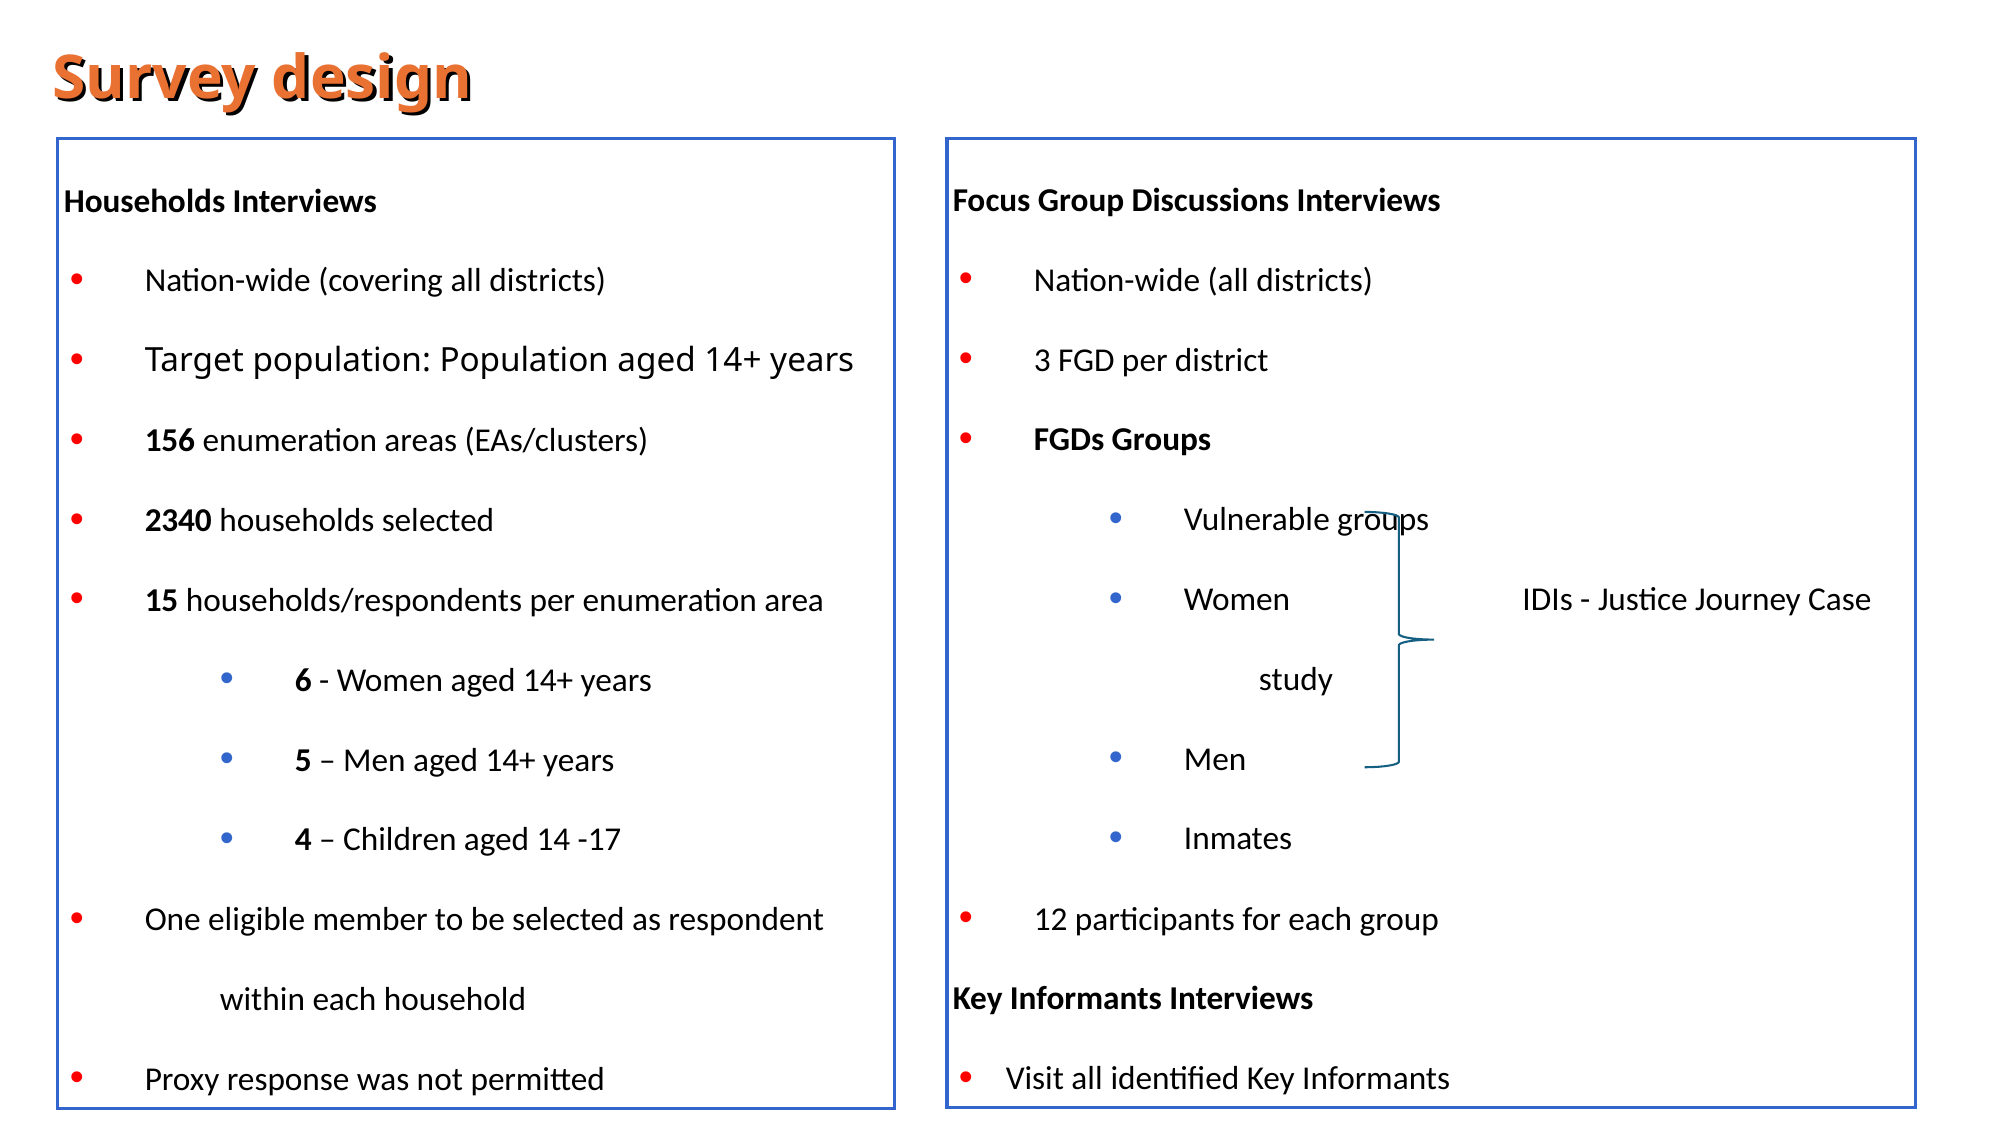

# Survey design
Focus Group Discussions Interviews
Nation-wide (all districts)
3 FGD per district
FGDs Groups
Vulnerable groups
Women IDIs - Justice Journey Case study
Men
Inmates
12 participants for each group
Key Informants Interviews
Visit all identified Key Informants
Households Interviews
Nation-wide (covering all districts)
Target population: Population aged 14+ years
156 enumeration areas (EAs/clusters)
2340 households selected
15 households/respondents per enumeration area
6 - Women aged 14+ years
5 – Men aged 14+ years
4 – Children aged 14 -17
One eligible member to be selected as respondent within each household
Proxy response was not permitted